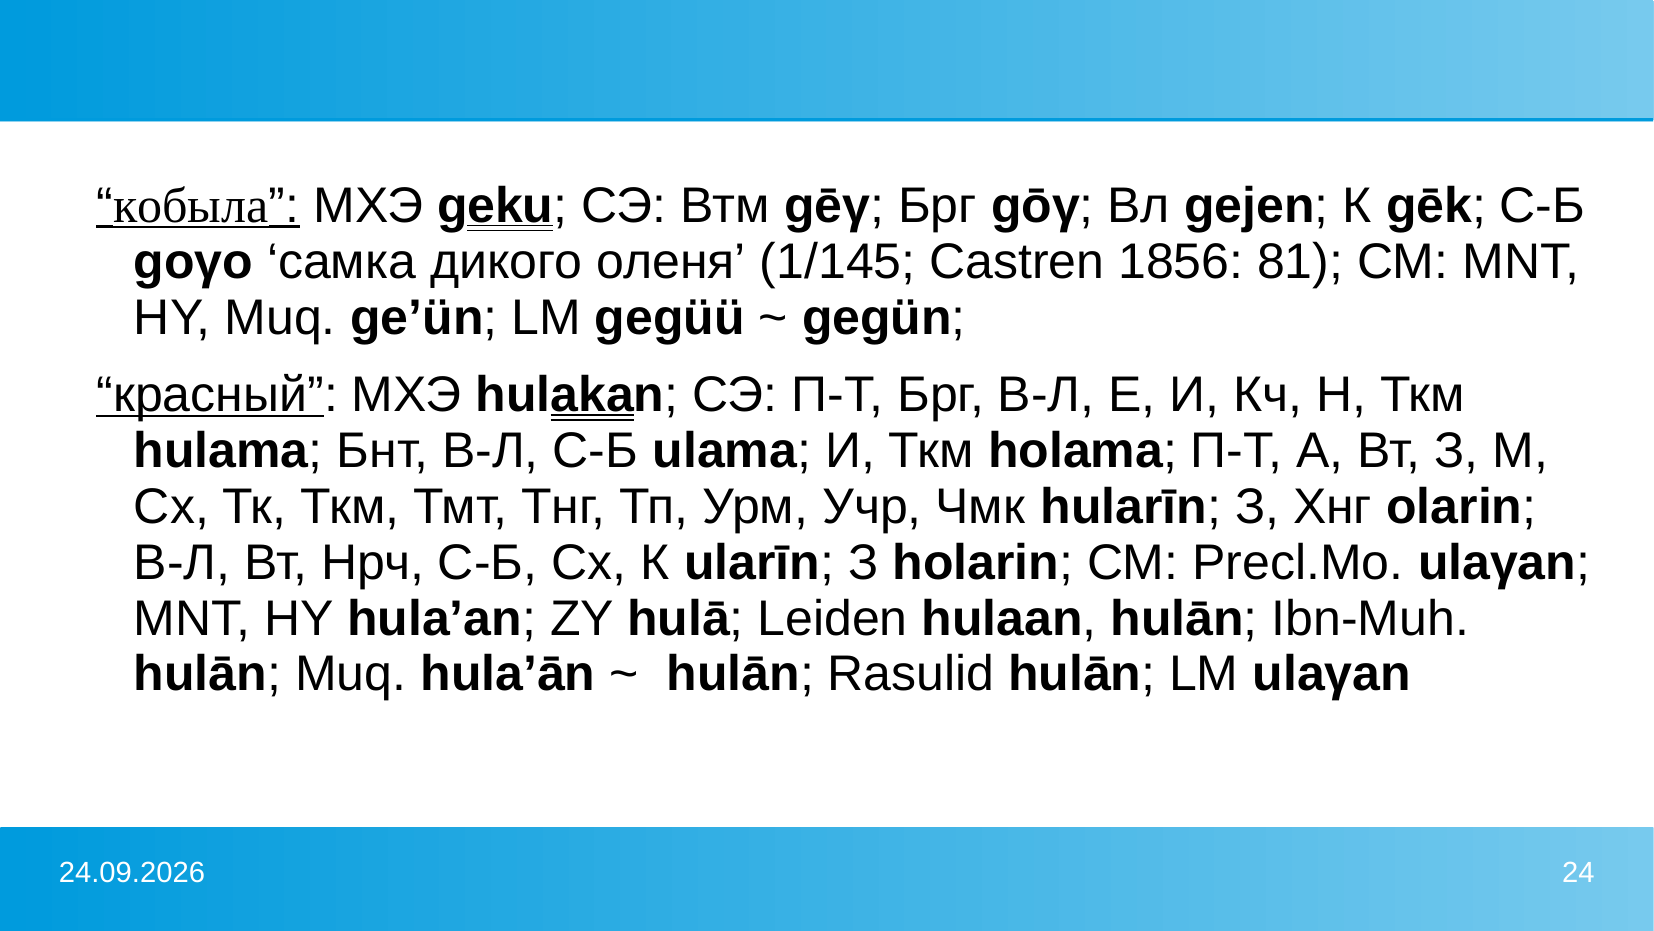

#
“кобыла”: МХЭ geku; СЭ: Втм gēγ; Брг gōγ; Вл gejen; К gēk; С-Б goγo ‘самка дикого оленя’ (1/145; Castren 1856: 81); СМ: MNT, HY, Muq. ge’ün; LM gegüü ~ gegün;
“красный”: МХЭ hulakan; СЭ: П-Т, Брг, В-Л, Е, И, Кч, Н, Ткм hulama; Бнт, В-Л, С-Б ulama; И, Ткм holama; П-Т, А, Вт, З, М, Сх, Тк, Ткм, Тмт, Тнг, Тп, Урм, Учр, Чмк hularīn; З, Хнг olarin; В-Л, Вт, Нрч, С-Б, Сх, К ularīn; З holarin; СМ: Precl.Mo. ulaγan; MNT, HY hula’an; ZY hulā; Leiden hulaan, hulān; Ibn-Muh. hulān; Muq. hula’ān ~ hulān; Rasulid hulān; LM ulaγan
24